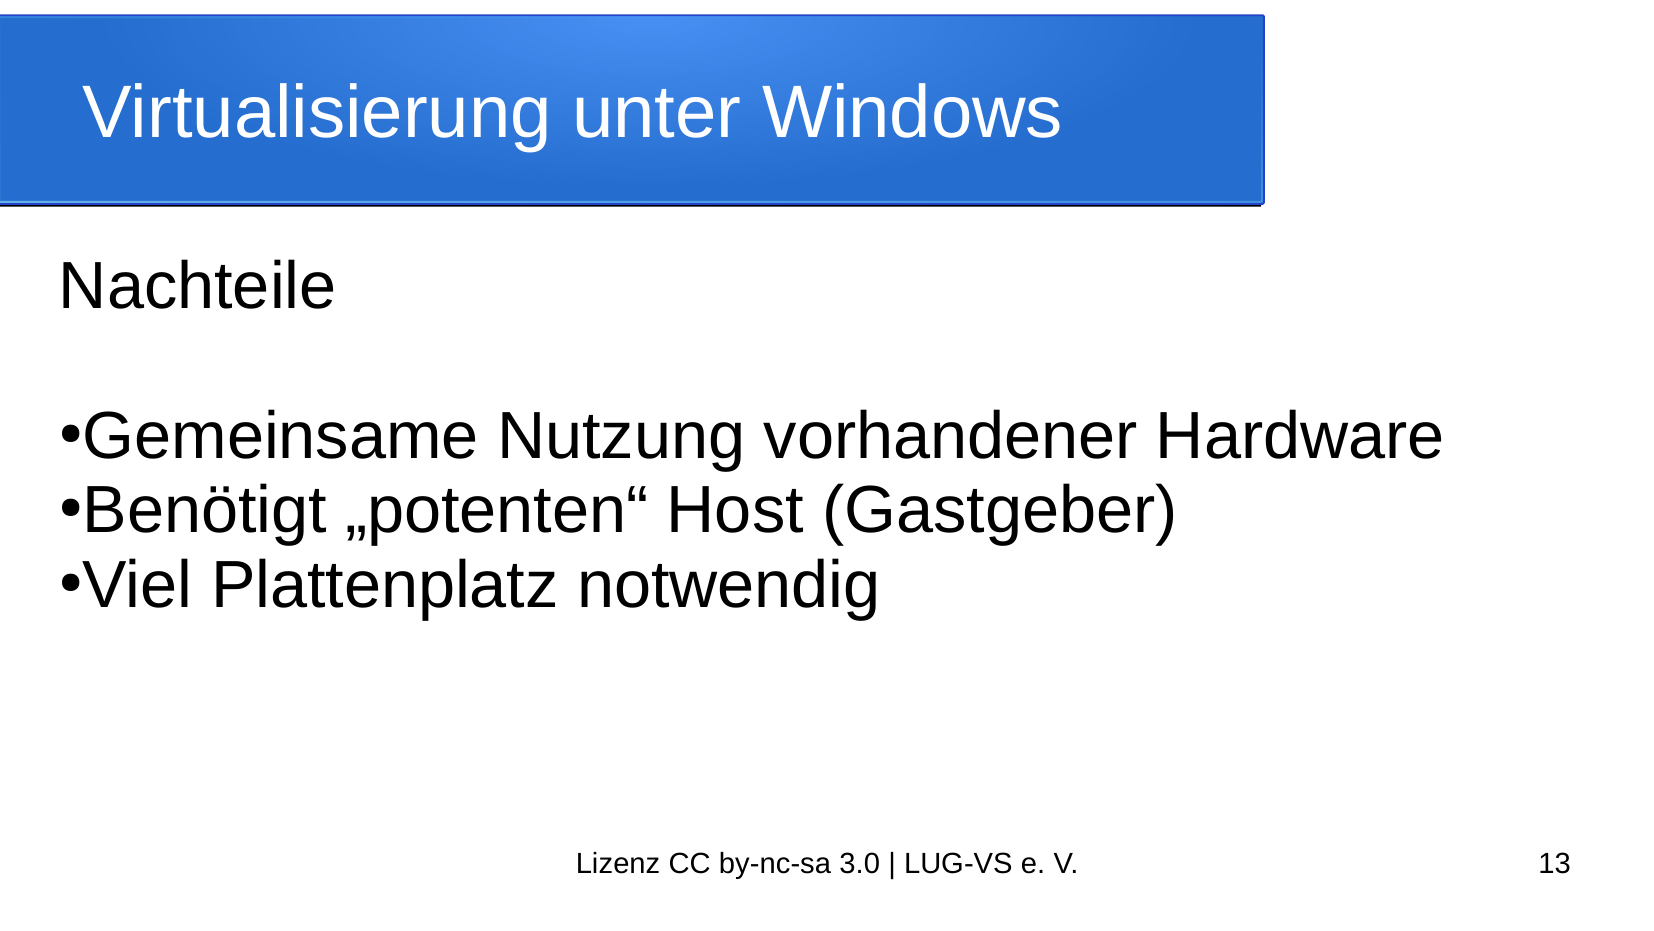

# Virtualisierung unter Windows
Nachteile
Gemeinsame Nutzung vorhandener Hardware
Benötigt „potenten“ Host (Gastgeber)
Viel Plattenplatz notwendig
Lizenz CC by-nc-sa 3.0 | LUG-VS e. V.
13